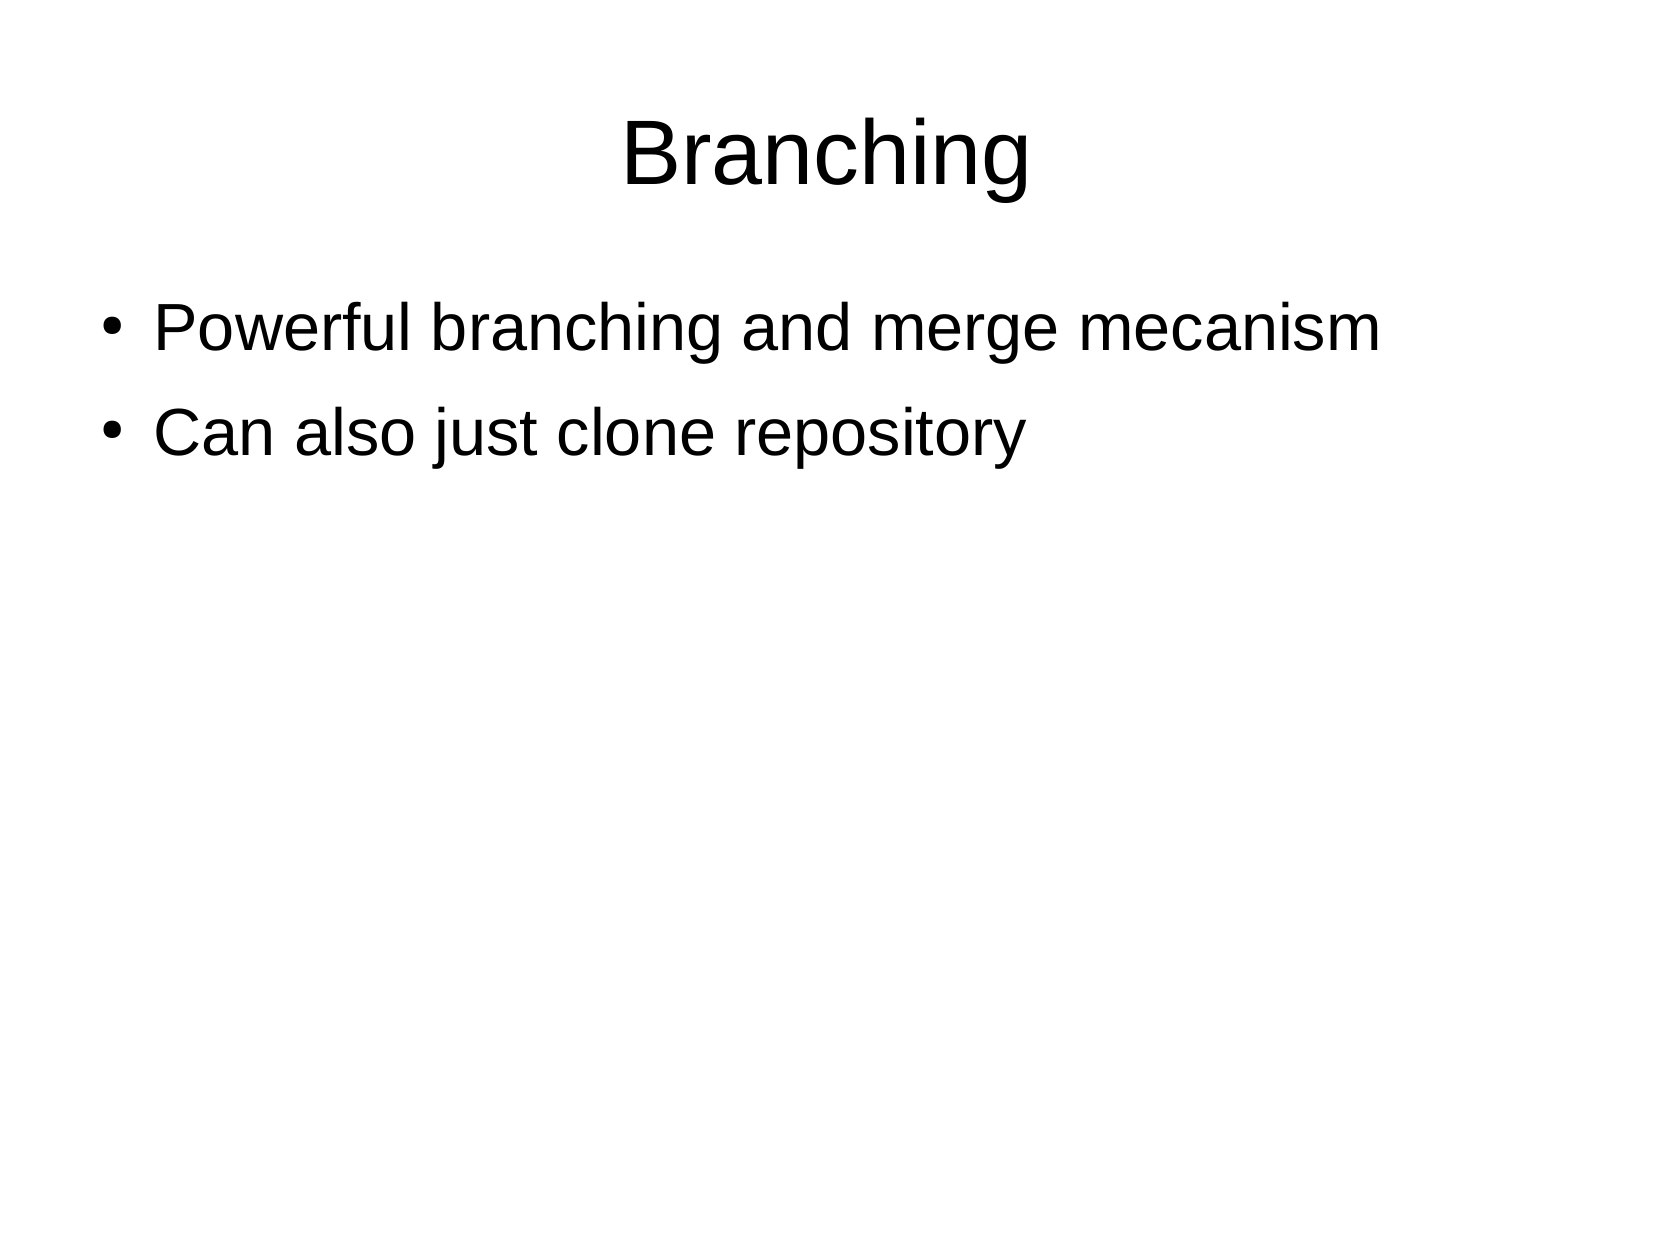

# Branching
Powerful branching and merge mecanism
Can also just clone repository